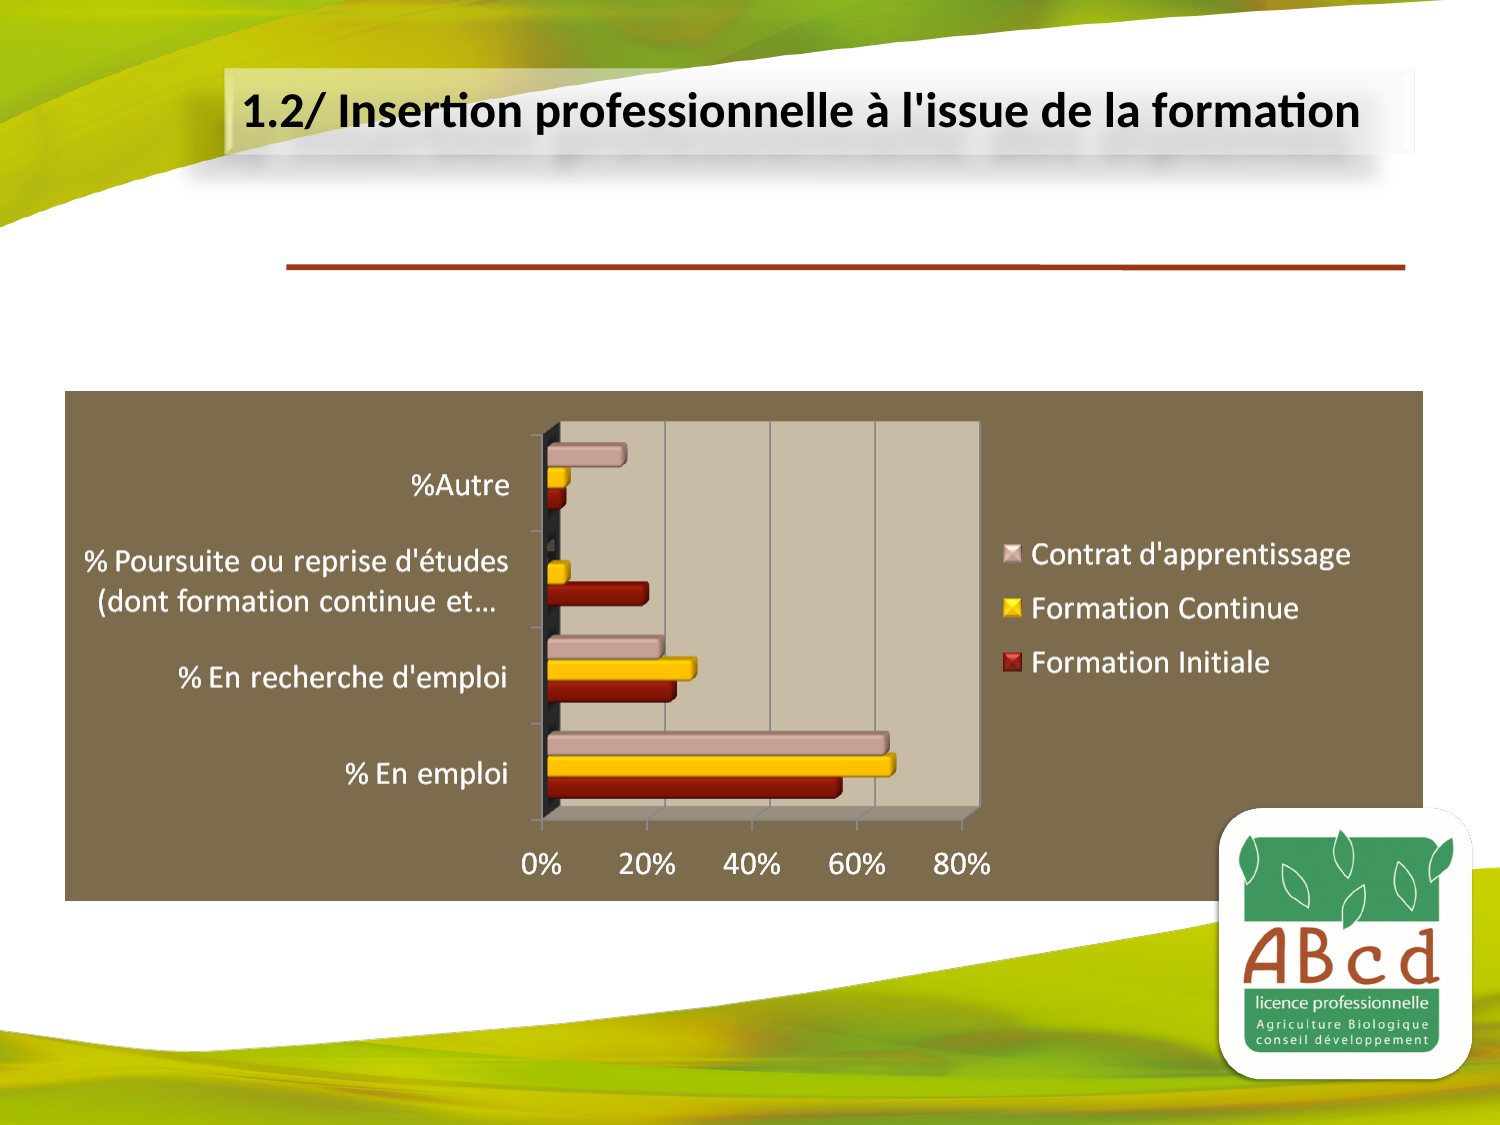

1.2/ Insertion professionnelle à l'issue de la formation